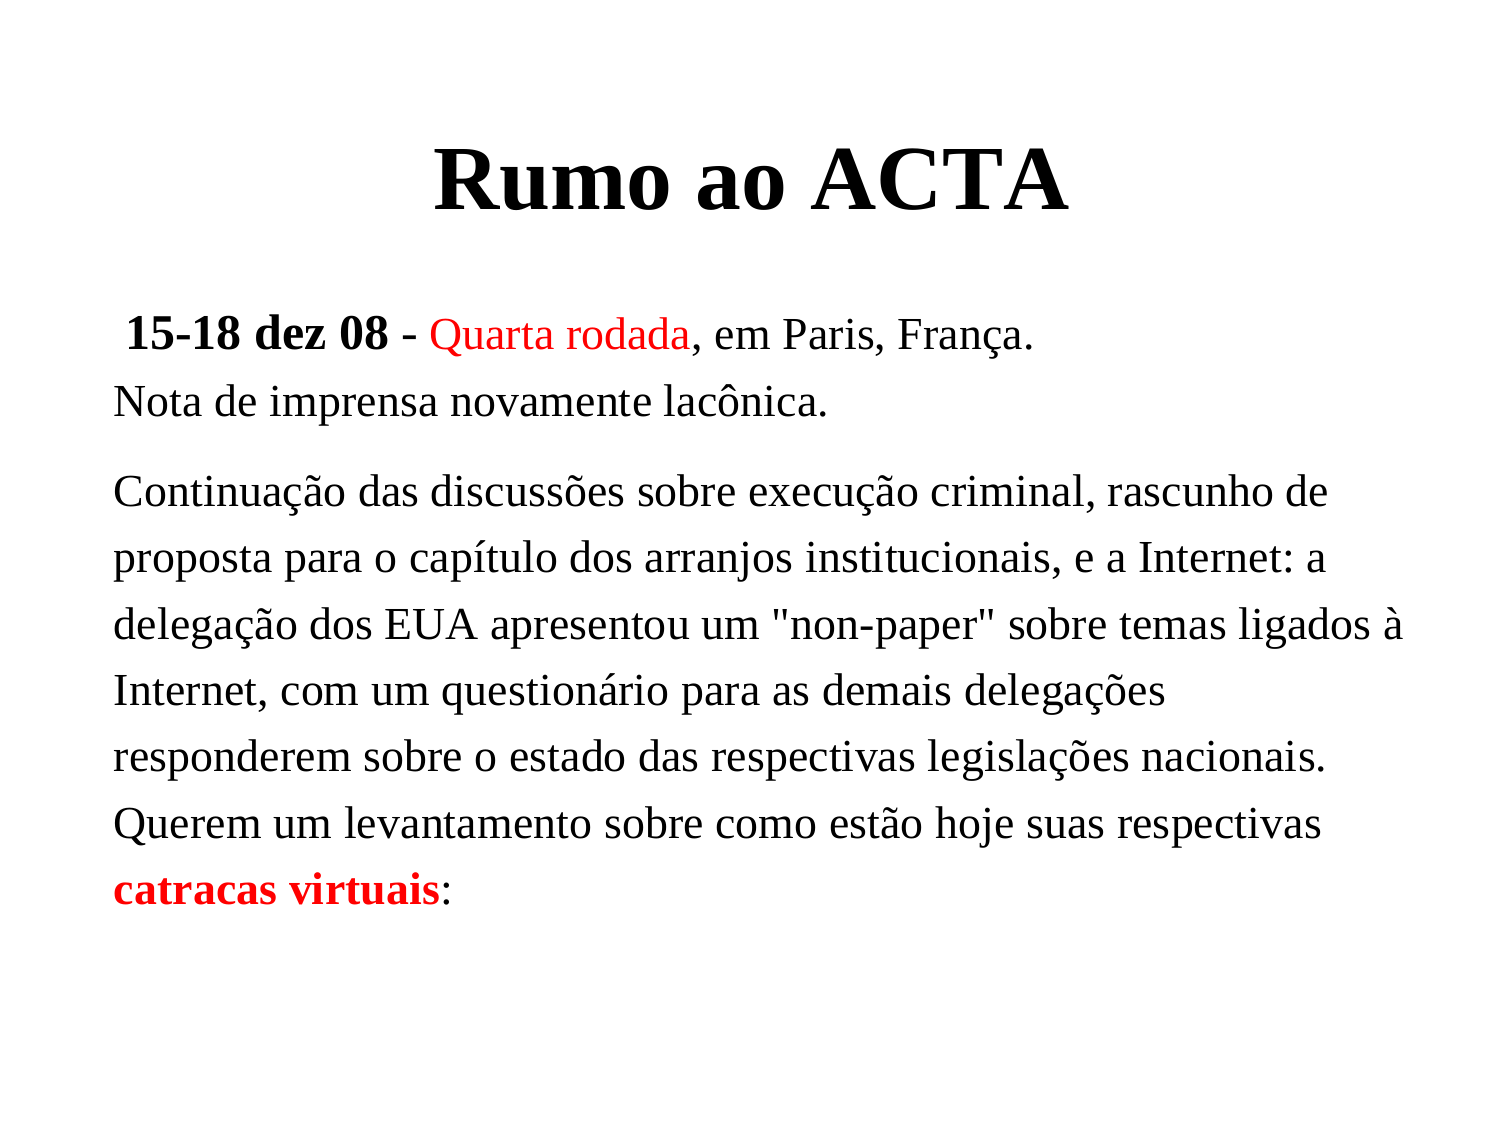

# Rumo ao ACTA
 15-18 dez 08 - Quarta rodada, em Paris, França.
Nota de imprensa novamente lacônica.
Continuação das discussões sobre execução criminal, rascunho de proposta para o capítulo dos arranjos institucionais, e a Internet: a delegação dos EUA apresentou um "non-paper" sobre temas ligados à Internet, com um questionário para as demais delegações responderem sobre o estado das respectivas legislações nacionais. Querem um levantamento sobre como estão hoje suas respectivas catracas virtuais: